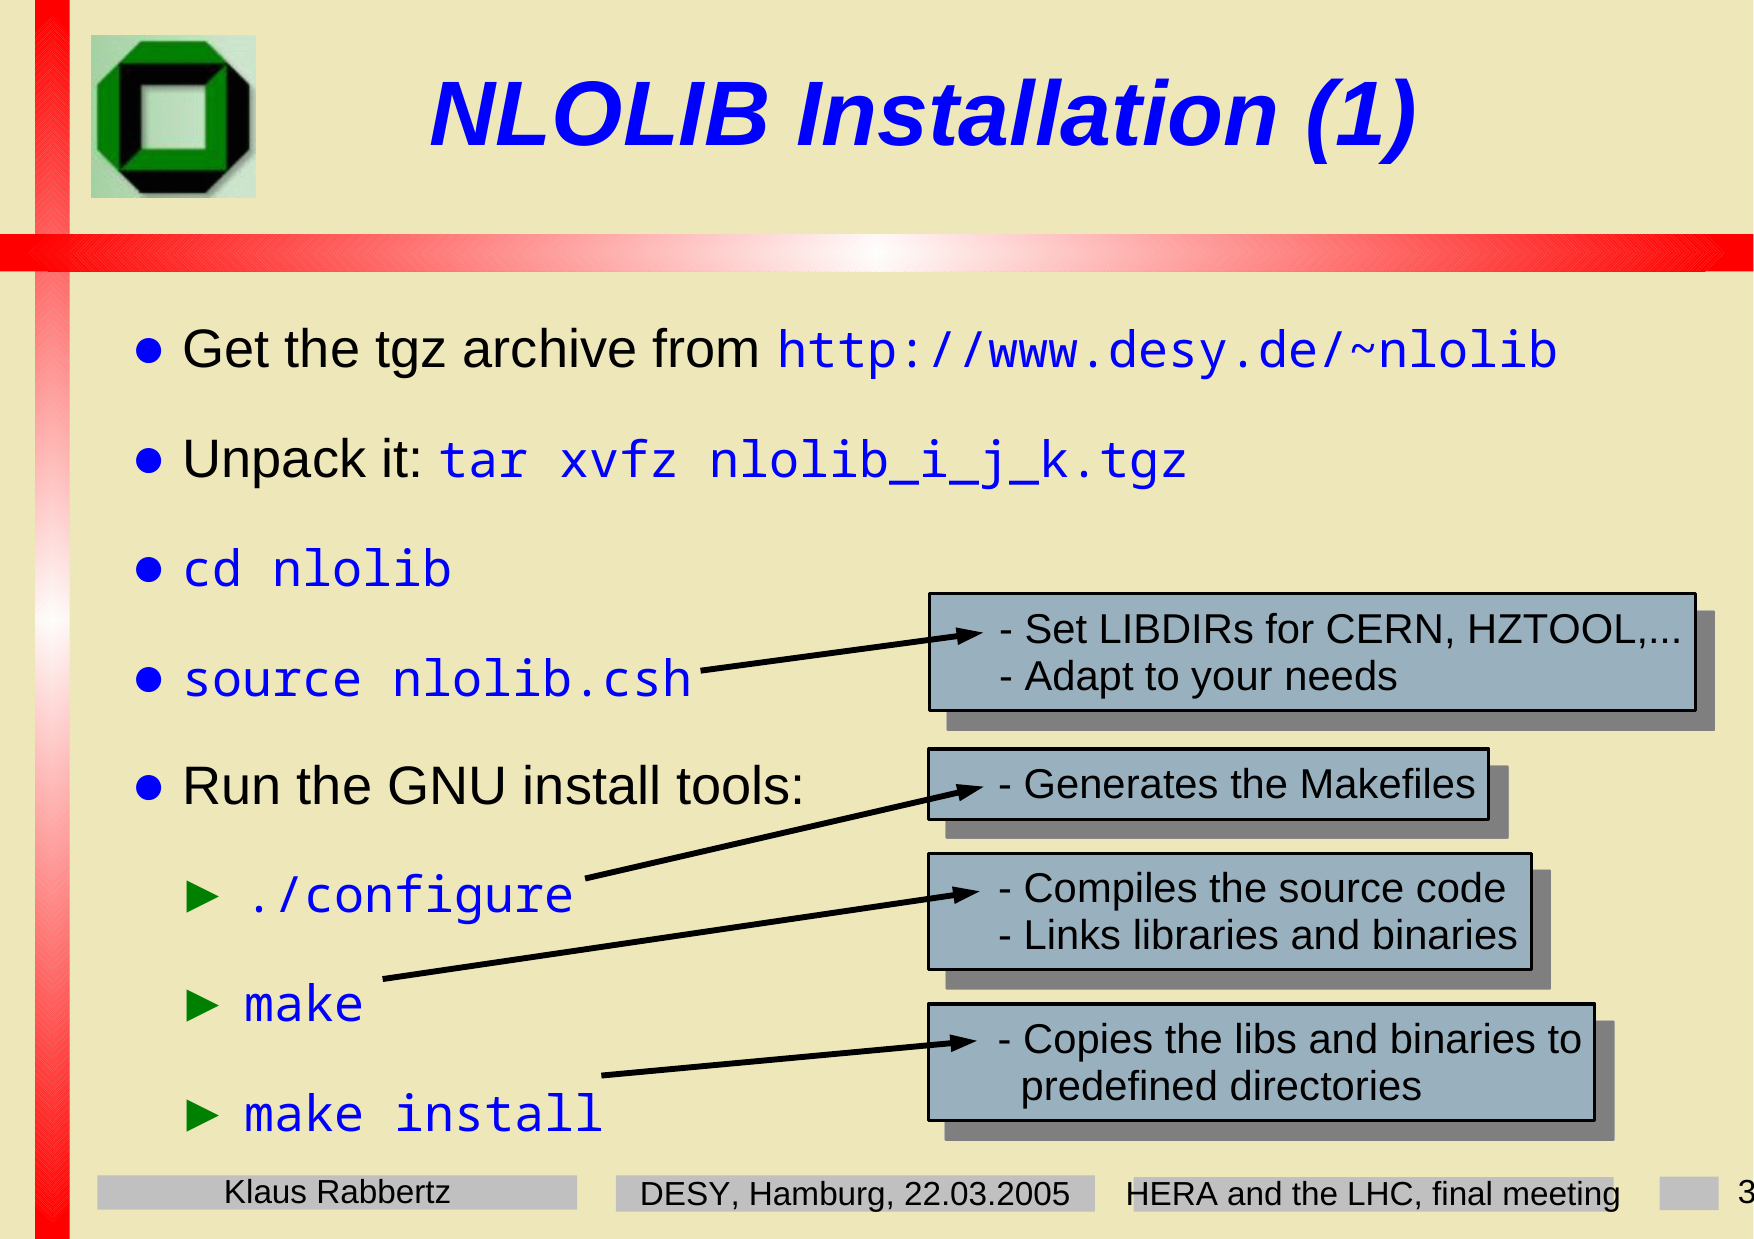

# NLOLIB Installation (1)
● Get the tgz archive from http://www.desy.de/~nlolib
● Unpack it: tar xvfz nlolib_i_j_k.tgz
● cd nlolib
● source nlolib.csh
● Run the GNU install tools:
 ► ./configure
 ► make
 ► make install
 - Set LIBDIRs for CERN, HZTOOL,...
 - Adapt to your needs
 - Generates the Makefiles
 - Compiles the source code
 - Links libraries and binaries
 - Copies the libs and binaries to
 predefined directories